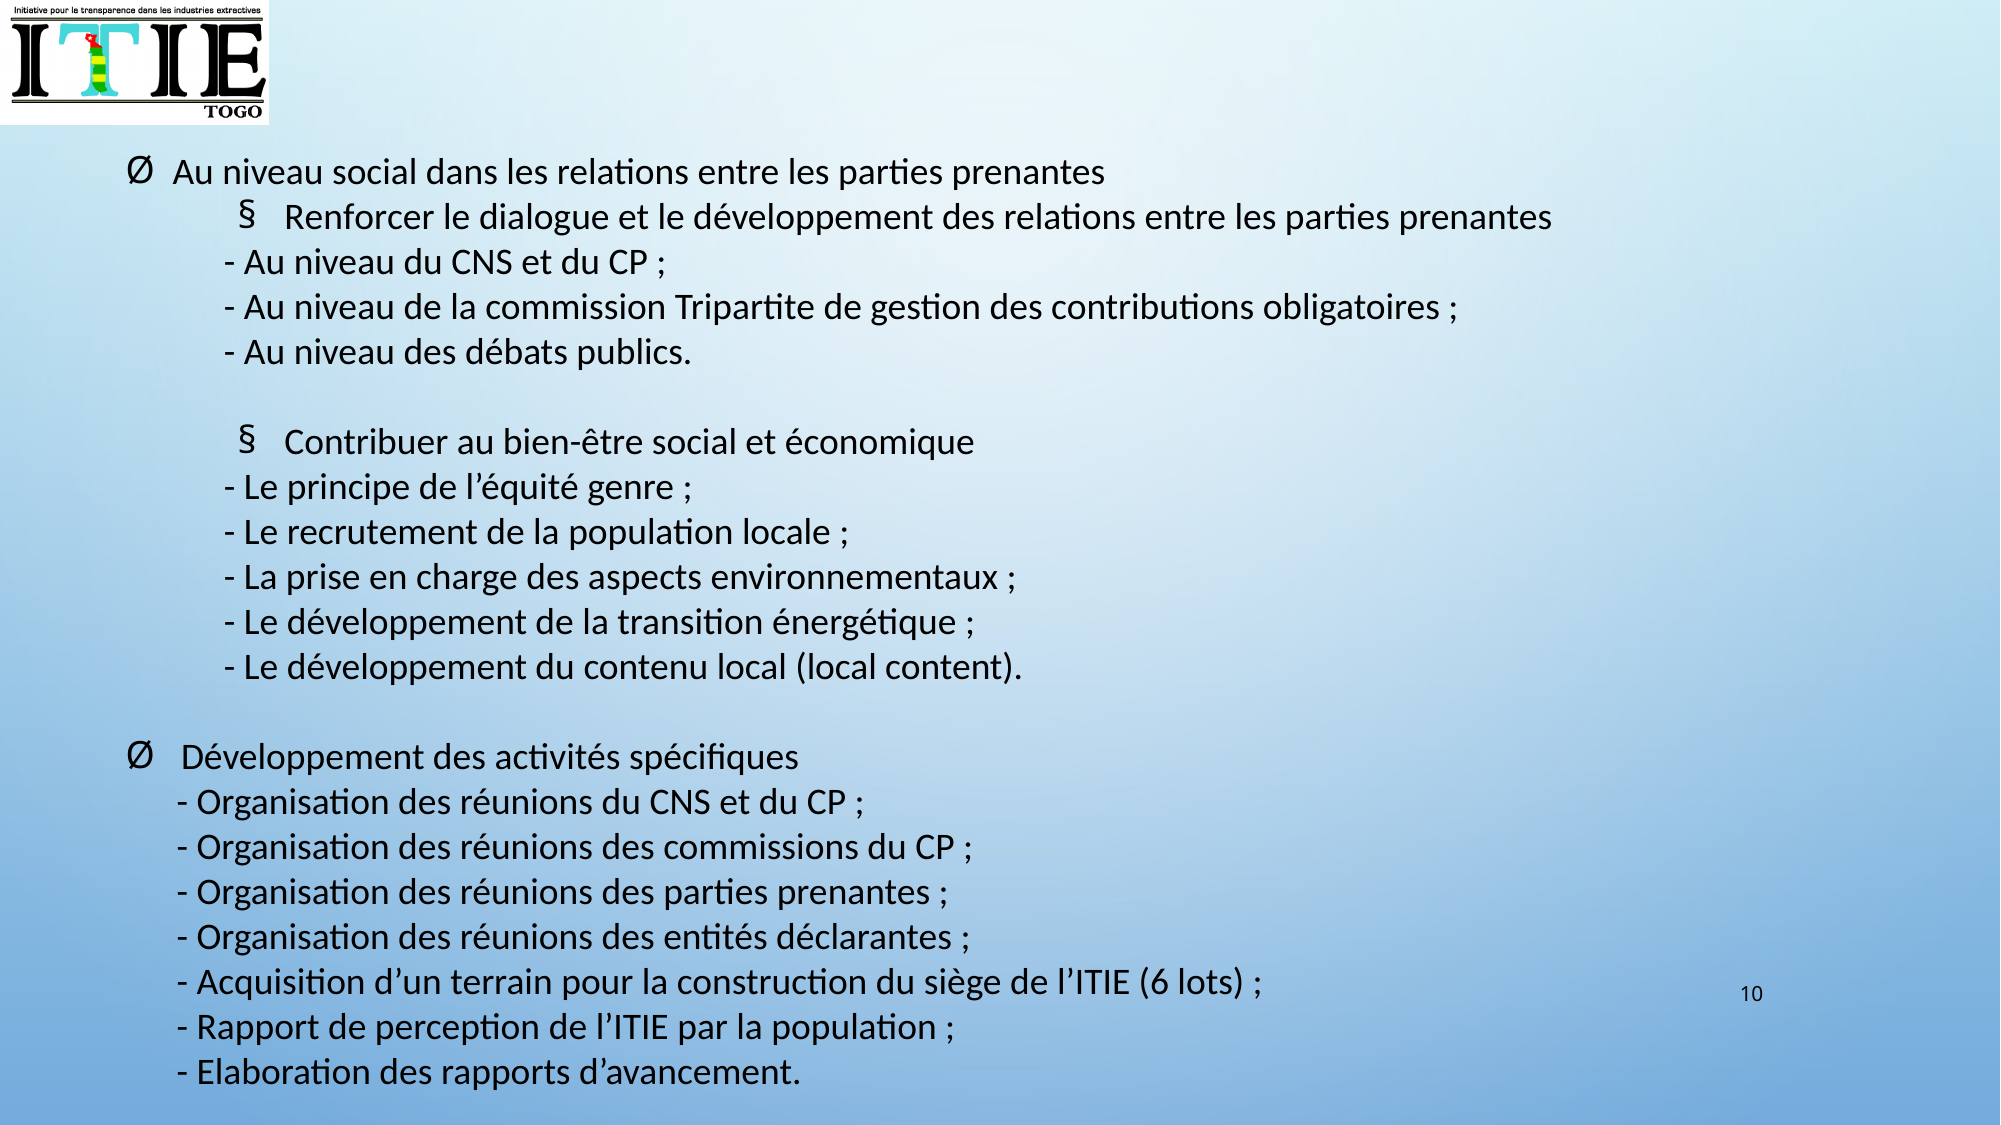

Au niveau social dans les relations entre les parties prenantes
Renforcer le dialogue et le développement des relations entre les parties prenantes
 - Au niveau du CNS et du CP ;
 - Au niveau de la commission Tripartite de gestion des contributions obligatoires ;
 - Au niveau des débats publics.
Contribuer au bien-être social et économique
 - Le principe de l’équité genre ;
 - Le recrutement de la population locale ;
 - La prise en charge des aspects environnementaux ;
 - Le développement de la transition énergétique ;
 - Le développement du contenu local (local content).
 Développement des activités spécifiques
 - Organisation des réunions du CNS et du CP ;
 - Organisation des réunions des commissions du CP ;
 - Organisation des réunions des parties prenantes ;
 - Organisation des réunions des entités déclarantes ;
 - Acquisition d’un terrain pour la construction du siège de l’ITIE (6 lots) ;
 - Rapport de perception de l’ITIE par la population ;
 - Elaboration des rapports d’avancement.